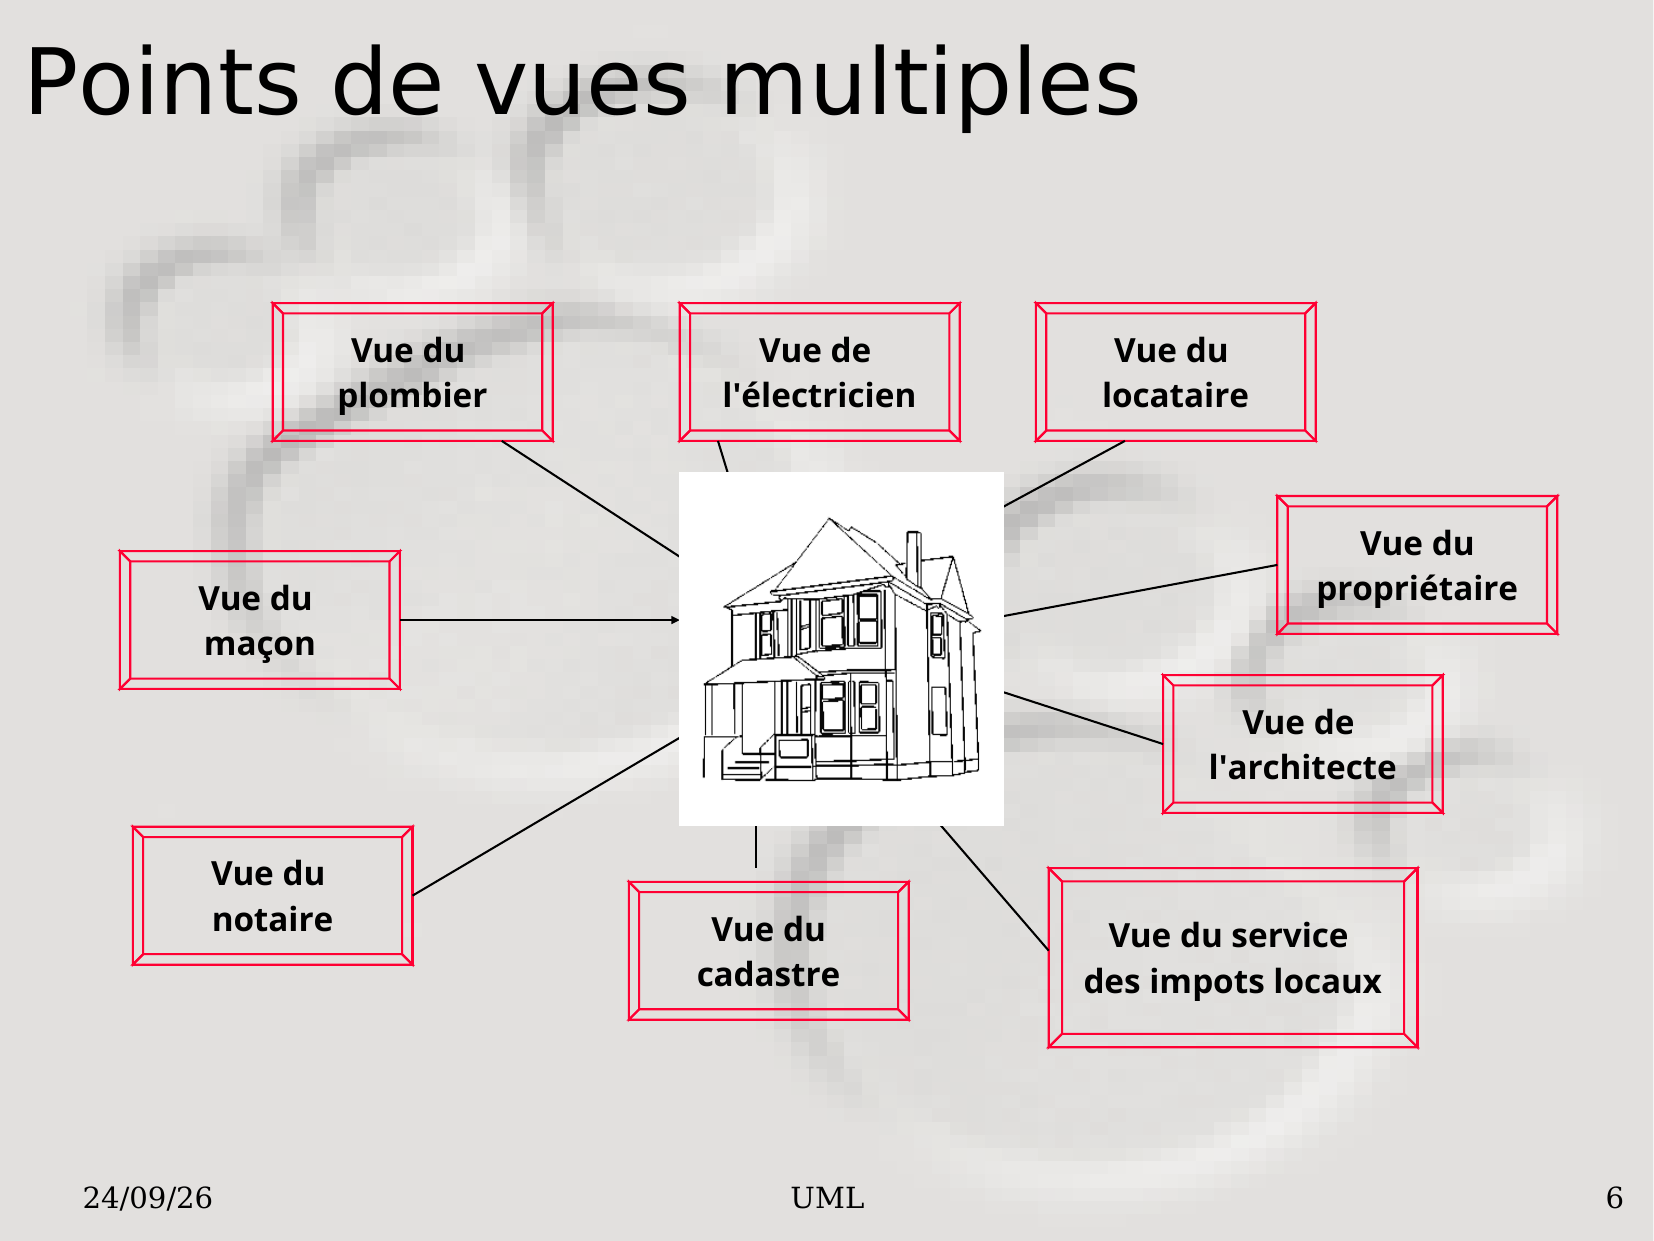

# Points de vues multiples
Vue du
plombier
Vue de
l'électricien
Vue du
locataire
Vue du
propriétaire
Vue du
maçon
Vue de
l'architecte
Vue du
notaire
Vue du service
des impots locaux
Vue du
cadastre
UML
6